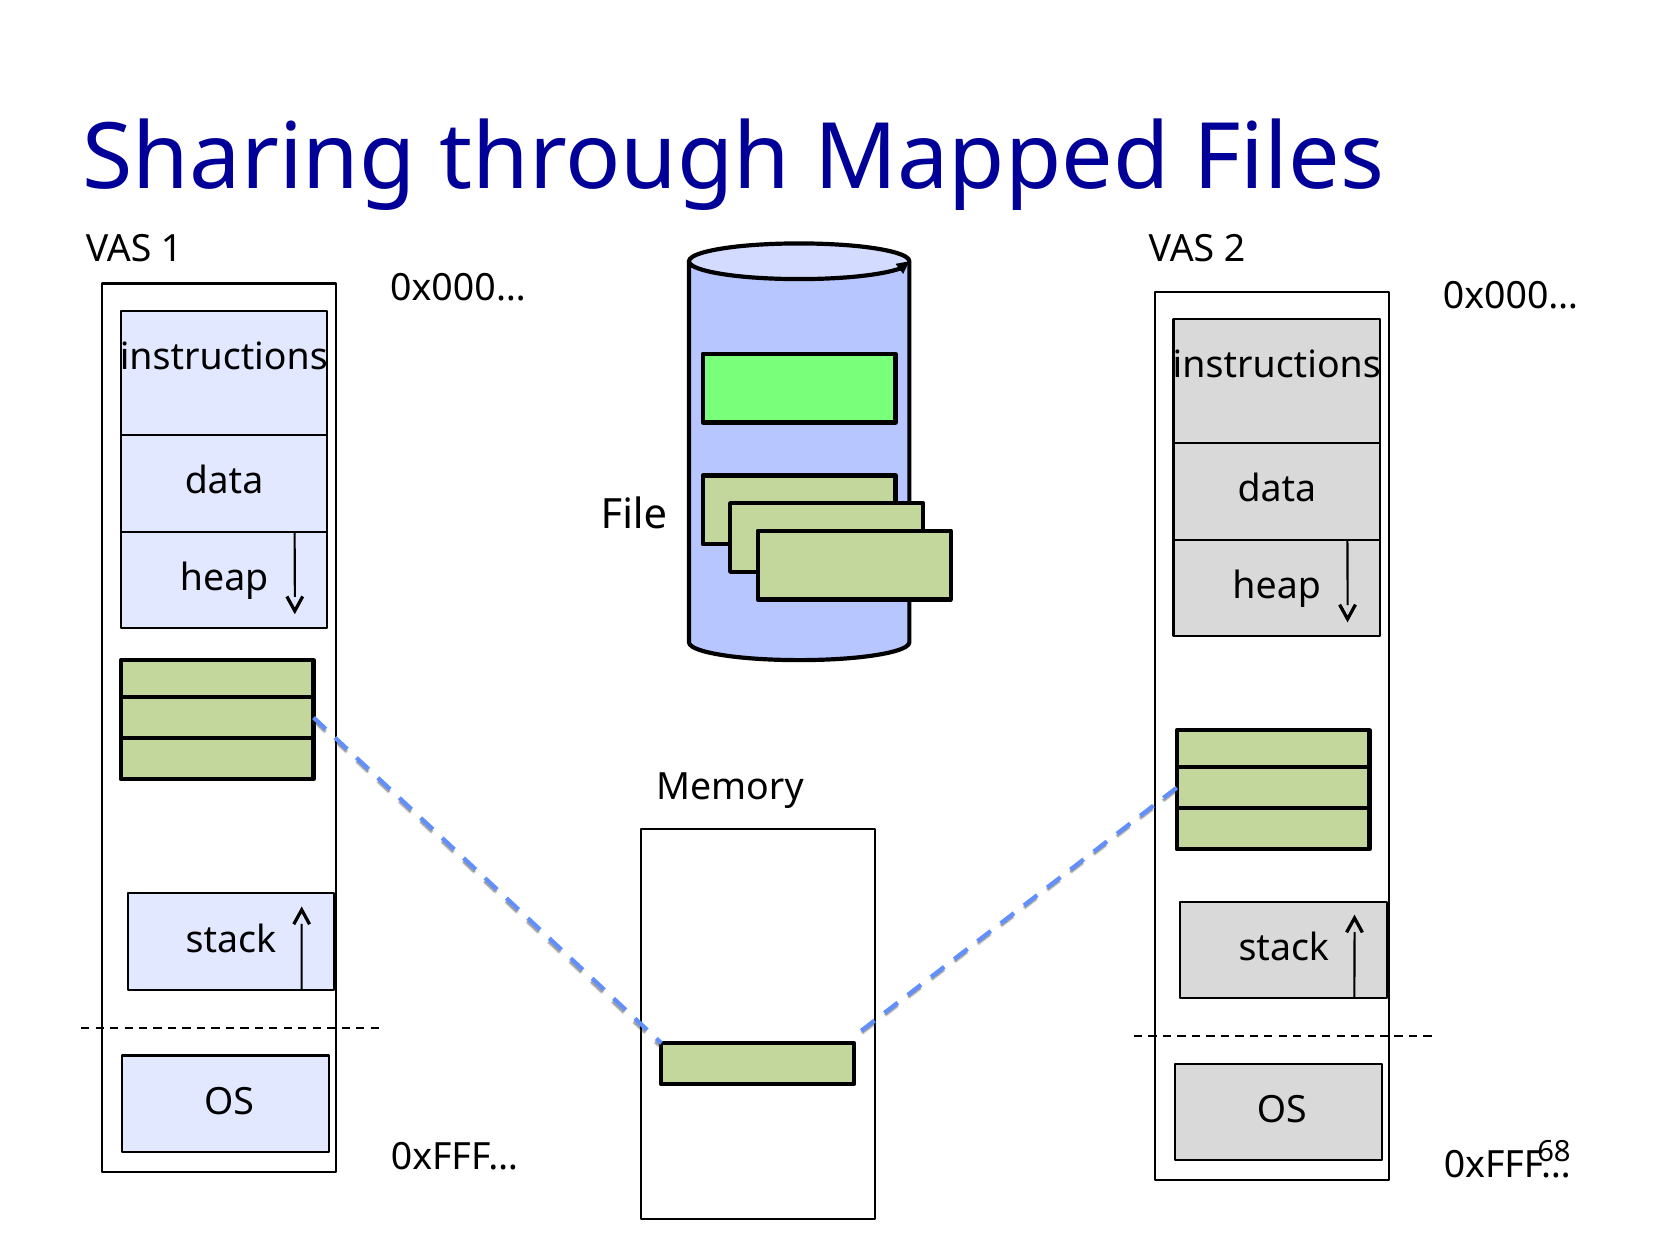

# Sharing through Mapped Files
VAS 2
VAS 1
0x000…
0x000…
instructions
instructions
data
data
File
heap
heap
Memory
stack
stack
OS
OS
0xFFF…
68
0xFFF…